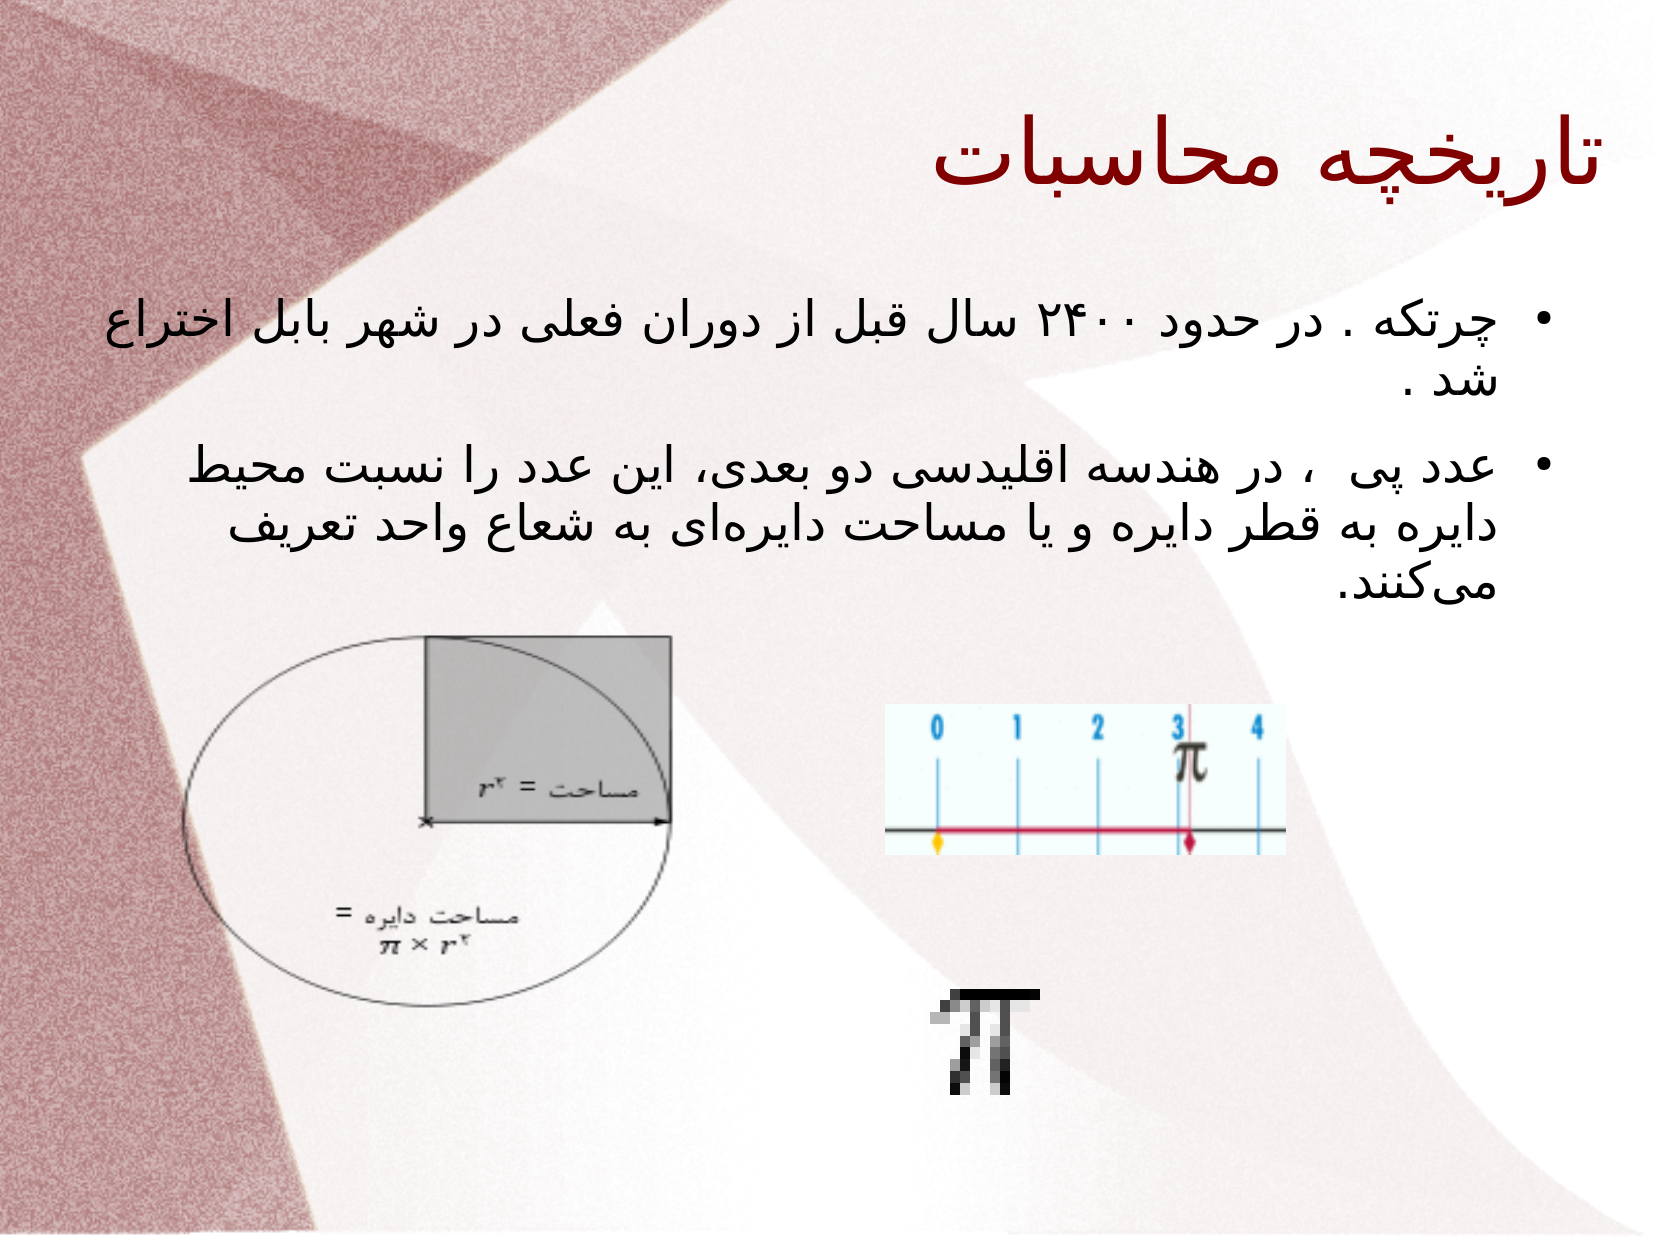

# تاریخچه محاسبات
چرتکه . در حدود ۲۴۰۰ سال قبل از دوران فعلی در شهر بابل اختراع شد .
عدد پی ، در هندسه اقلیدسی دو بعدی، این عدد را نسبت محیط دایره به قطر دایره و یا مساحت دایره‌ای به شعاع واحد تعریف می‌کنند.